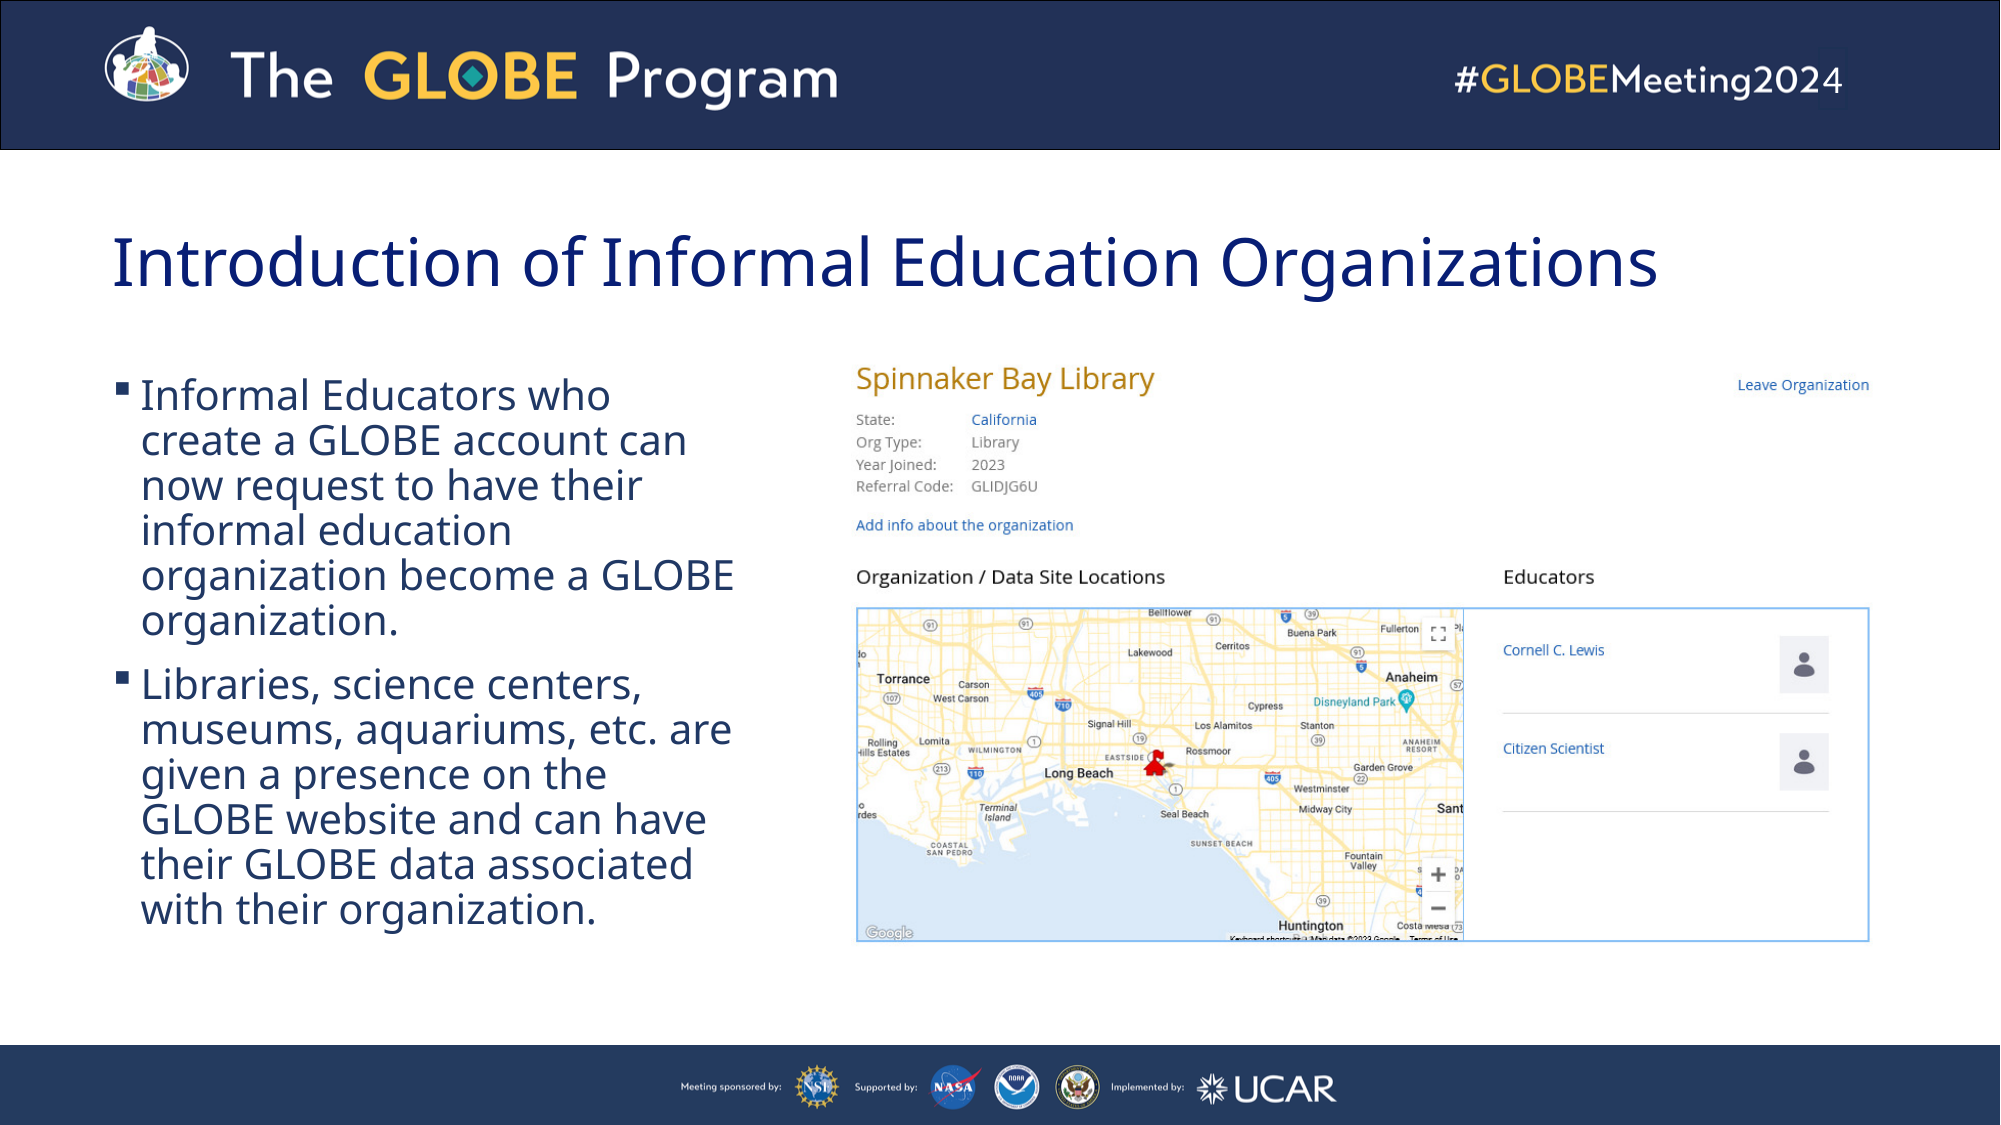

Introduction of Informal Education Organizations
# Informal Educators who create a GLOBE account can now request to have their informal education organization become a GLOBE organization.
Libraries, science centers, museums, aquariums, etc. are given a presence on the GLOBE website and can have their GLOBE data associated with their organization.